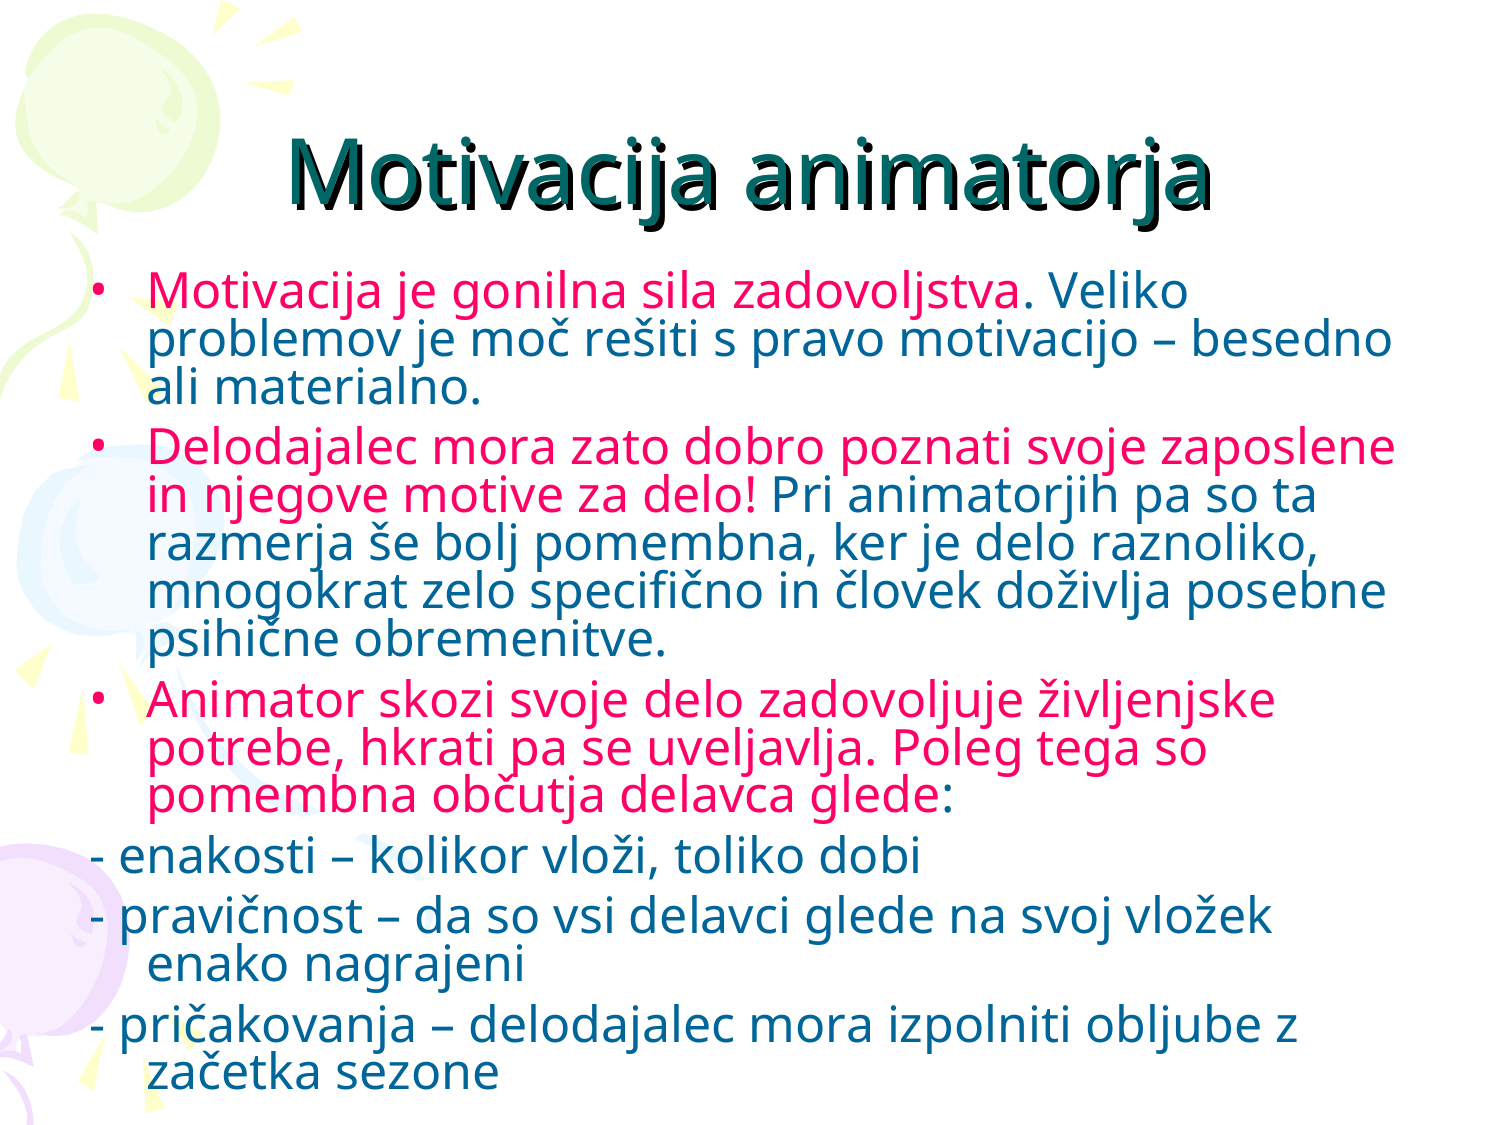

# Motivacija animatorja
Motivacija je gonilna sila zadovoljstva. Veliko problemov je moč rešiti s pravo motivacijo – besedno ali materialno.
Delodajalec mora zato dobro poznati svoje zaposlene in njegove motive za delo! Pri animatorjih pa so ta razmerja še bolj pomembna, ker je delo raznoliko, mnogokrat zelo specifično in človek doživlja posebne psihične obremenitve.
Animator skozi svoje delo zadovoljuje življenjske potrebe, hkrati pa se uveljavlja. Poleg tega so pomembna občutja delavca glede:
- enakosti – kolikor vloži, toliko dobi
- pravičnost – da so vsi delavci glede na svoj vložek enako nagrajeni
- pričakovanja – delodajalec mora izpolniti obljube z začetka sezone